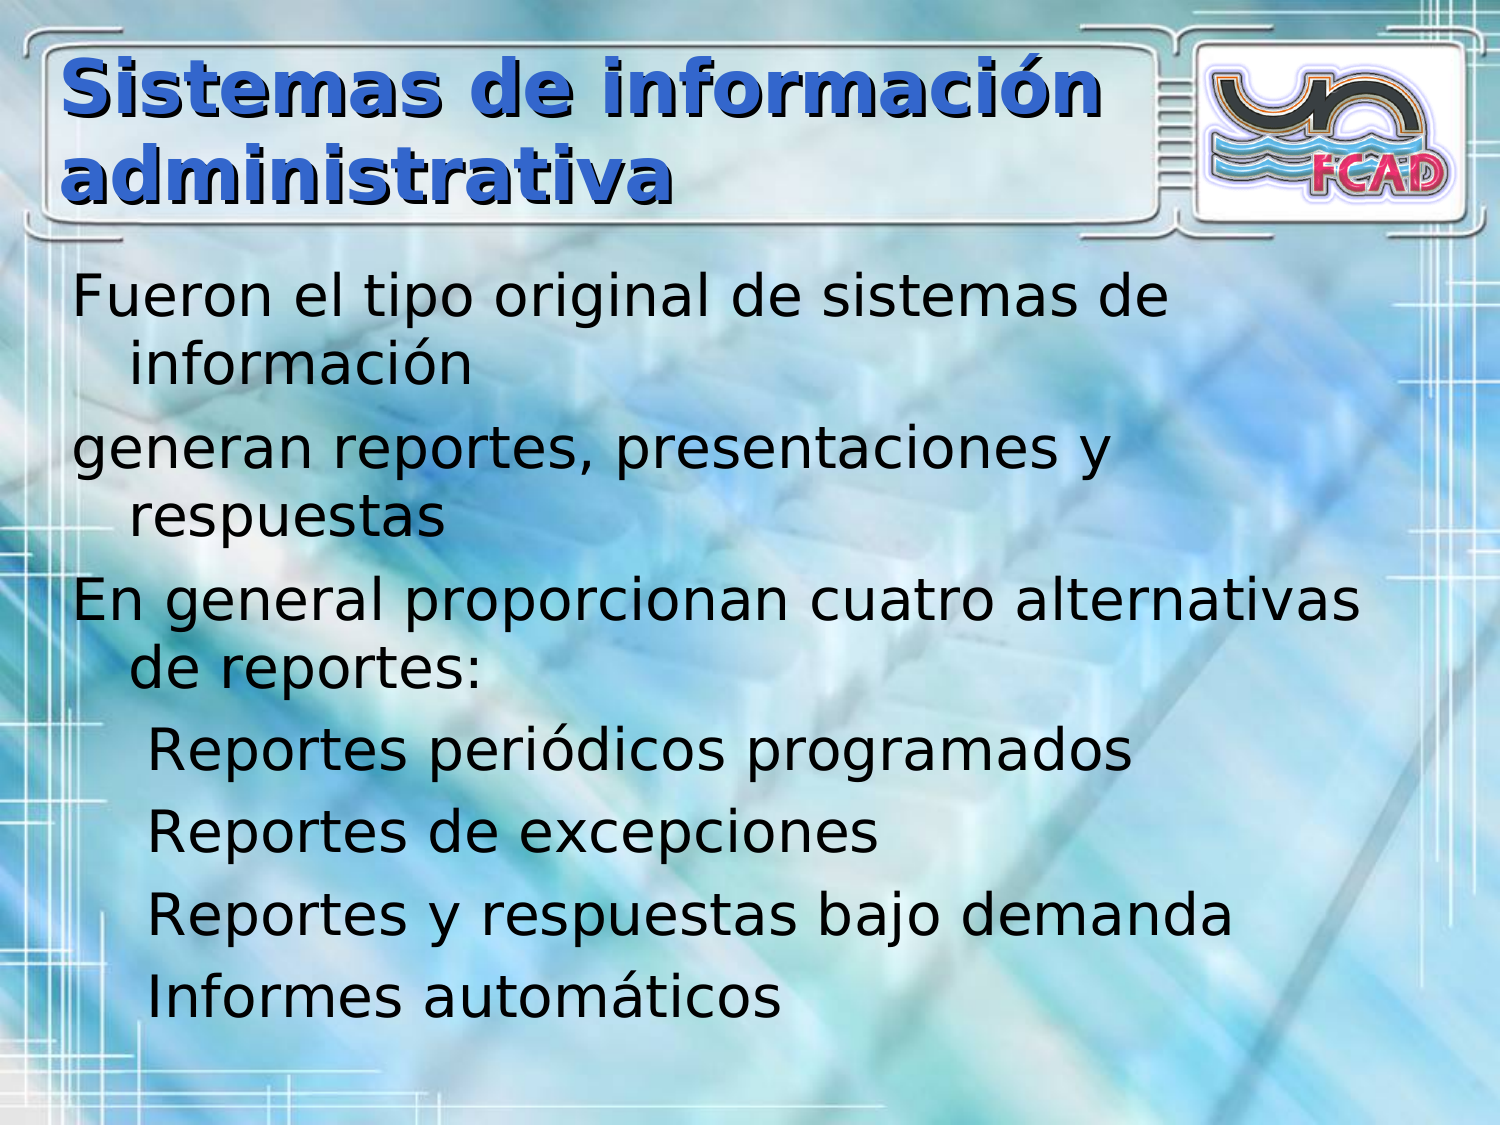

# Sistemas de información administrativa
Fueron el tipo original de sistemas de información
generan reportes, presentaciones y respuestas
En general proporcionan cuatro alternativas de reportes:
Reportes periódicos programados
Reportes de excepciones
Reportes y respuestas bajo demanda
Informes automáticos